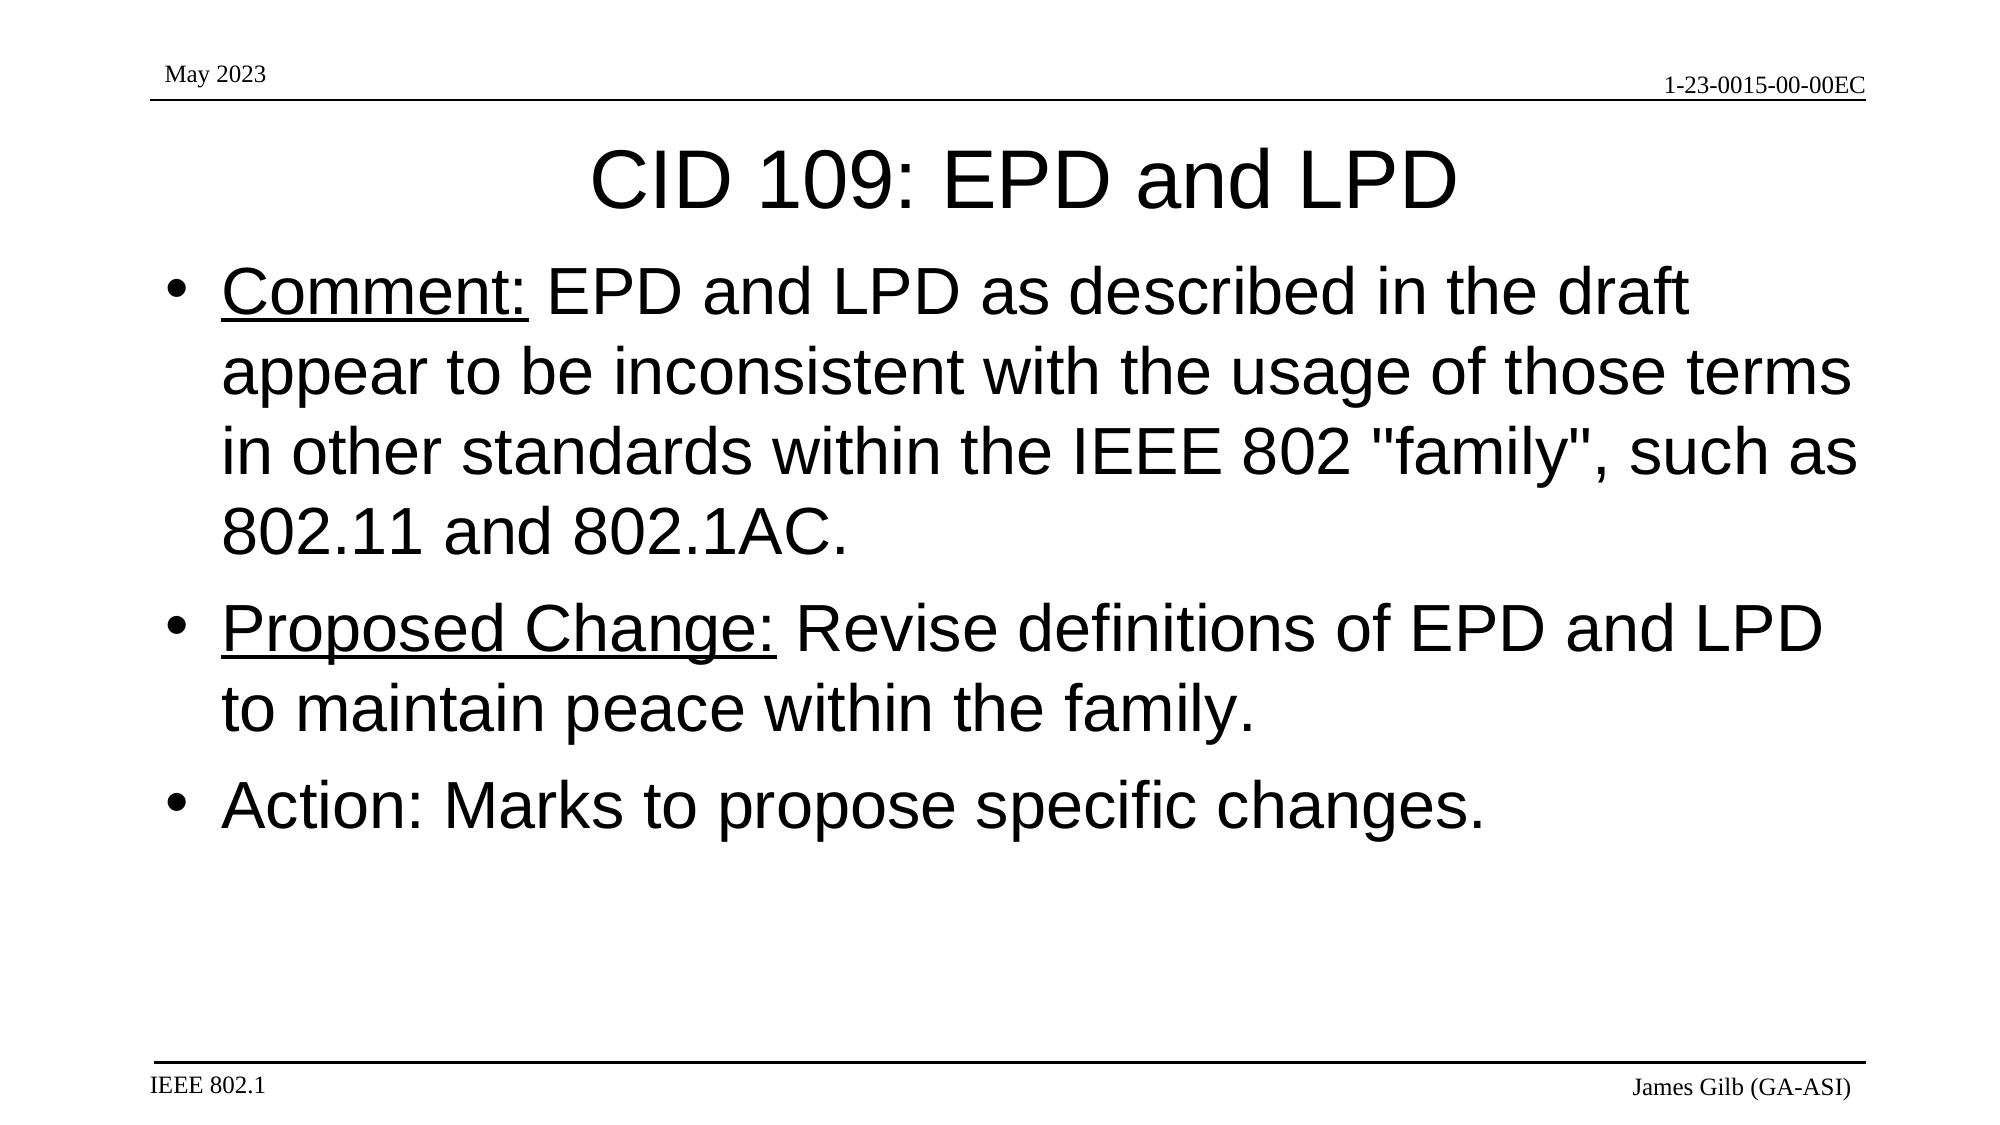

# CID 109: EPD and LPD
Comment: EPD and LPD as described in the draft appear to be inconsistent with the usage of those terms in other standards within the IEEE 802 "family", such as 802.11 and 802.1AC.
Proposed Change: Revise definitions of EPD and LPD to maintain peace within the family.
Action: Marks to propose specific changes.